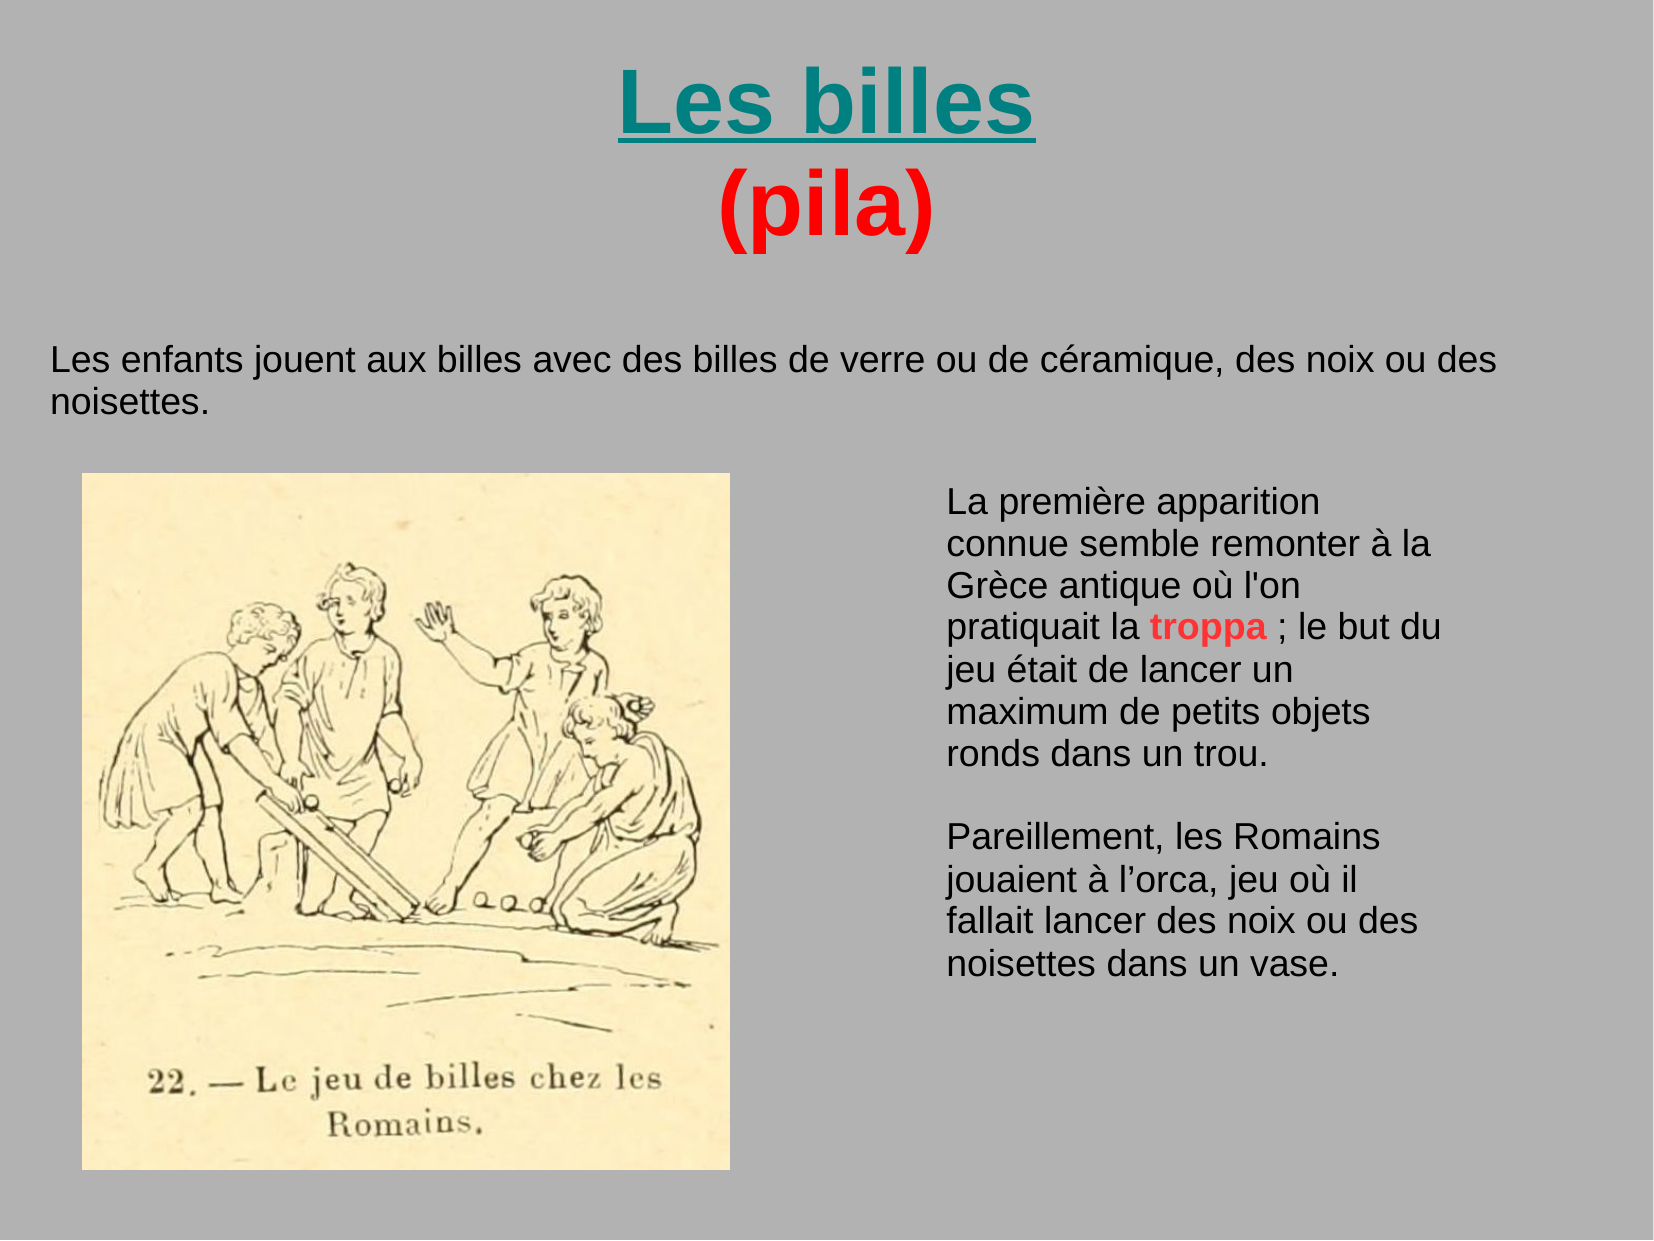

# Les billes (pila)
Les enfants jouent aux billes avec des billes de verre ou de céramique, des noix ou des noisettes.
La première apparition connue semble remonter à la Grèce antique où l'on pratiquait la troppa ; le but du jeu était de lancer un maximum de petits objets ronds dans un trou.
Pareillement, les Romains jouaient à l’orca, jeu où il fallait lancer des noix ou des noisettes dans un vase.